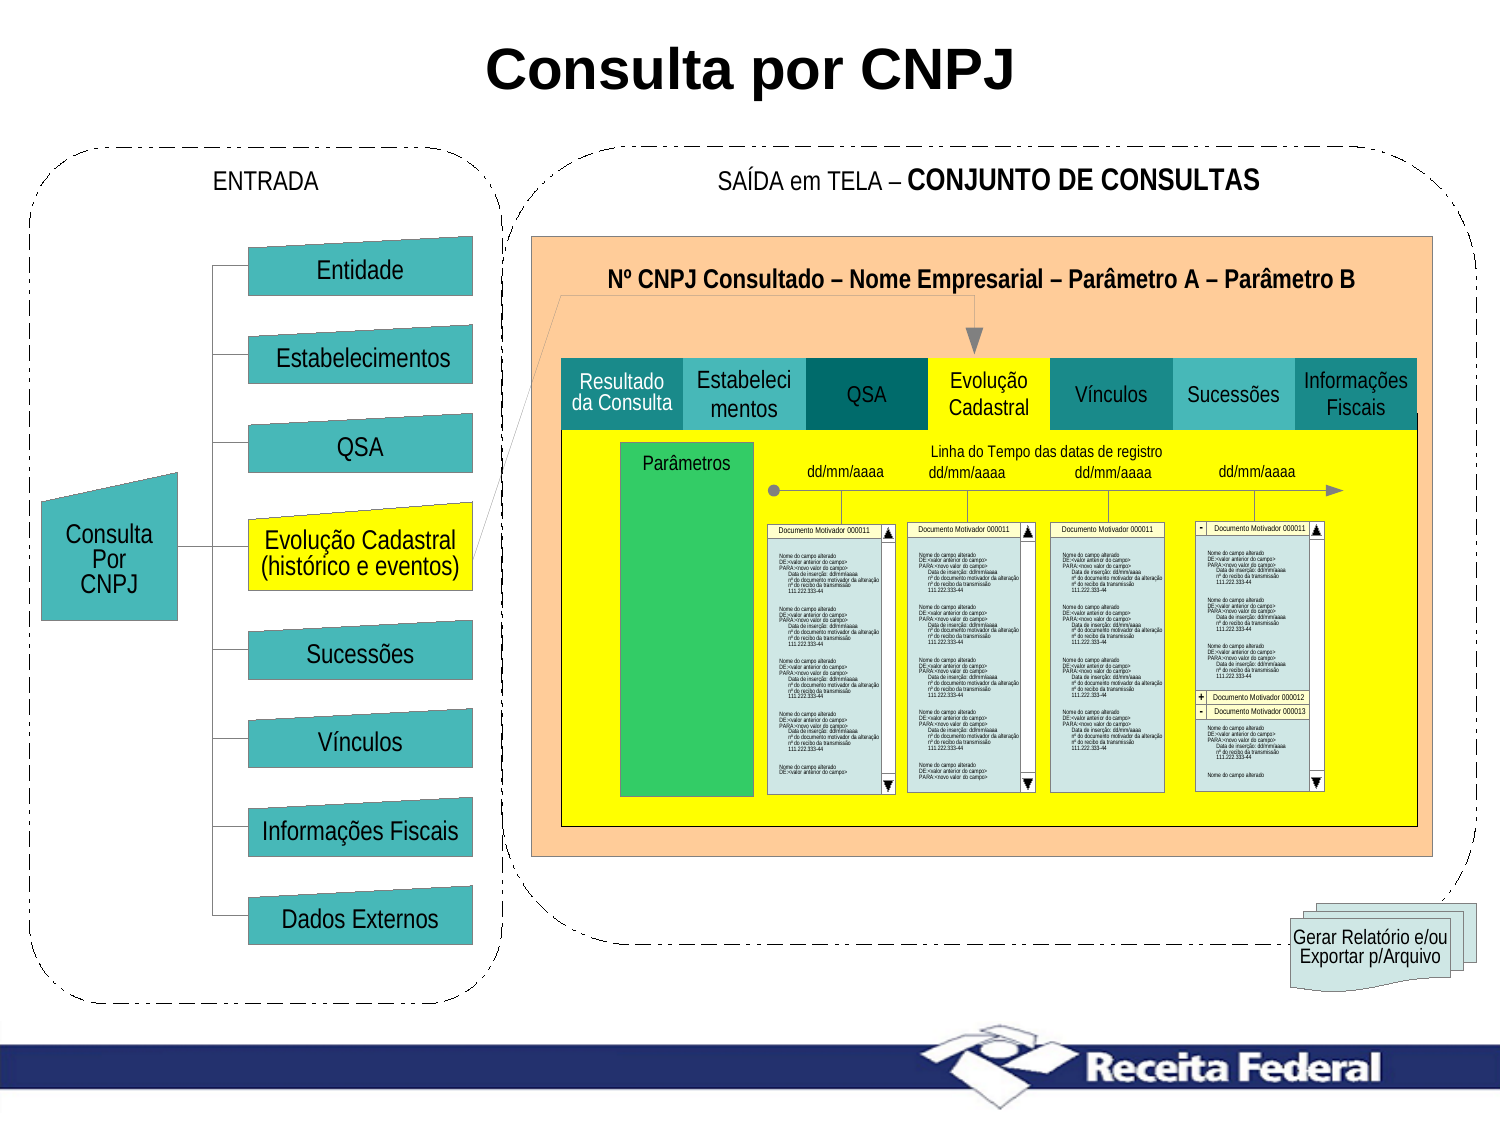

Consulta por CNPJ
SAÍDA em TELA – CONJUNTO DE CONSULTAS
ENTRADA
Entidade
Nº CNPJ Consultado – Nome Empresarial – Parâmetro A – Parâmetro B
 Estabelecimentos
| Resultado da Consulta | Estabelecimentos | QSA | Evolução Cadastral | Vínculos | Sucessões | Informações Fiscais |
| --- | --- | --- | --- | --- | --- | --- |
QSA
Parâmetros
Linha do Tempo das datas de registro
dd/mm/aaaa
dd/mm/aaaa
dd/mm/aaaa
dd/mm/aaaa
Nome do campo alterado
DE:<valor anterior do campo>
PARA:<novo valor do campo>
 Data de inserção: dd/mm/aaaa
 nº do recibo da transmissão
 111.222.333-44
Nome do campo alterado
DE:<valor anterior do campo>
PARA:<novo valor do campo>
 Data de inserção: dd/mm/aaaa
 nº do recibo da transmissão
 111.222.333-44
Nome do campo alterado
DE:<valor anterior do campo>
PARA:<novo valor do campo>
 Data de inserção: dd/mm/aaaa
 nº do recibo da transmissão
 111.222.333-44
Nome do campo alterado
DE:<valor anterior do campo>
PARA:<novo valor do campo>
 Data de inserção: dd/mm/aaaa
 nº do recibo da transmissão
 111.222.333-44
Nome do campo alterado
 Documento Motivador 000011
-
Nome do campo alterado
DE:<valor anterior do campo>
PARA:<novo valor do campo>
 Data de inserção: dd/mm/aaaa
 nº do documento motivador da alteração
 nº do recibo da transmissão
 111.222.333-44
Nome do campo alterado
DE:<valor anterior do campo>
PARA:<novo valor do campo>
 Data de inserção: dd/mm/aaaa
 nº do documento motivador da alteração
 nº do recibo da transmissão
 111.222.333-44
Nome do campo alterado
DE:<valor anterior do campo>
PARA:<novo valor do campo>
 Data de inserção: dd/mm/aaaa
 nº do documento motivador da alteração
 nº do recibo da transmissão
 111.222.333-44
Nome do campo alterado
DE:<valor anterior do campo>
PARA:<novo valor do campo>
 Data de inserção: dd/mm/aaaa
 nº do documento motivador da alteração
 nº do recibo da transmissão
 111.222.333-44
Nome do campo alterado
DE:<valor anterior do campo>
PARA:<novo valor do campo>
Documento Motivador 000011
Nome do campo alterado
DE:<valor anterior do campo>
PARA:<novo valor do campo>
 Data de inserção: dd/mm/aaaa
 nº do documento motivador da alteração
 nº do recibo da transmissão
 111.222.333-44
Nome do campo alterado
DE:<valor anterior do campo>
PARA:<novo valor do campo>
 Data de inserção: dd/mm/aaaa
 nº do documento motivador da alteração
 nº do recibo da transmissão
 111.222.333-44
Nome do campo alterado
DE:<valor anterior do campo>
PARA:<novo valor do campo>
 Data de inserção: dd/mm/aaaa
 nº do documento motivador da alteração
 nº do recibo da transmissão
 111.222.333-44
Nome do campo alterado
DE:<valor anterior do campo>
PARA:<novo valor do campo>
 Data de inserção: dd/mm/aaaa
 nº do documento motivador da alteração
 nº do recibo da transmissão
 111.222.333-44
Documento Motivador 000011
Nome do campo alterado
DE:<valor anterior do campo>
PARA:<novo valor do campo>
 Data de inserção: dd/mm/aaaa
 nº do documento motivador da alteração
 nº do recibo da transmissão
 111.222.333-44
Nome do campo alterado
DE:<valor anterior do campo>
PARA:<novo valor do campo>
 Data de inserção: dd/mm/aaaa
 nº do documento motivador da alteração
 nº do recibo da transmissão
 111.222.333-44
Nome do campo alterado
DE:<valor anterior do campo>
PARA:<novo valor do campo>
 Data de inserção: dd/mm/aaaa
 nº do documento motivador da alteração
 nº do recibo da transmissão
 111.222.333-44
Nome do campo alterado
DE:<valor anterior do campo>
PARA:<novo valor do campo>
 Data de inserção: dd/mm/aaaa
 nº do documento motivador da alteração
 nº do recibo da transmissão
 111.222.333-44
Nome do campo alterado
DE:<valor anterior do campo>
Documento Motivador 000011
 Documento Motivador 000012
+
 Documento Motivador 000013
-
Consulta
Por
CNPJ
Evolução Cadastral (histórico e eventos)
Sucessões
Vínculos
Vínculos
Vínculos
Vínculos
Informações Fiscais
Dados Externos
Gerar Relatório e/ou
Exportar p/Arquivo